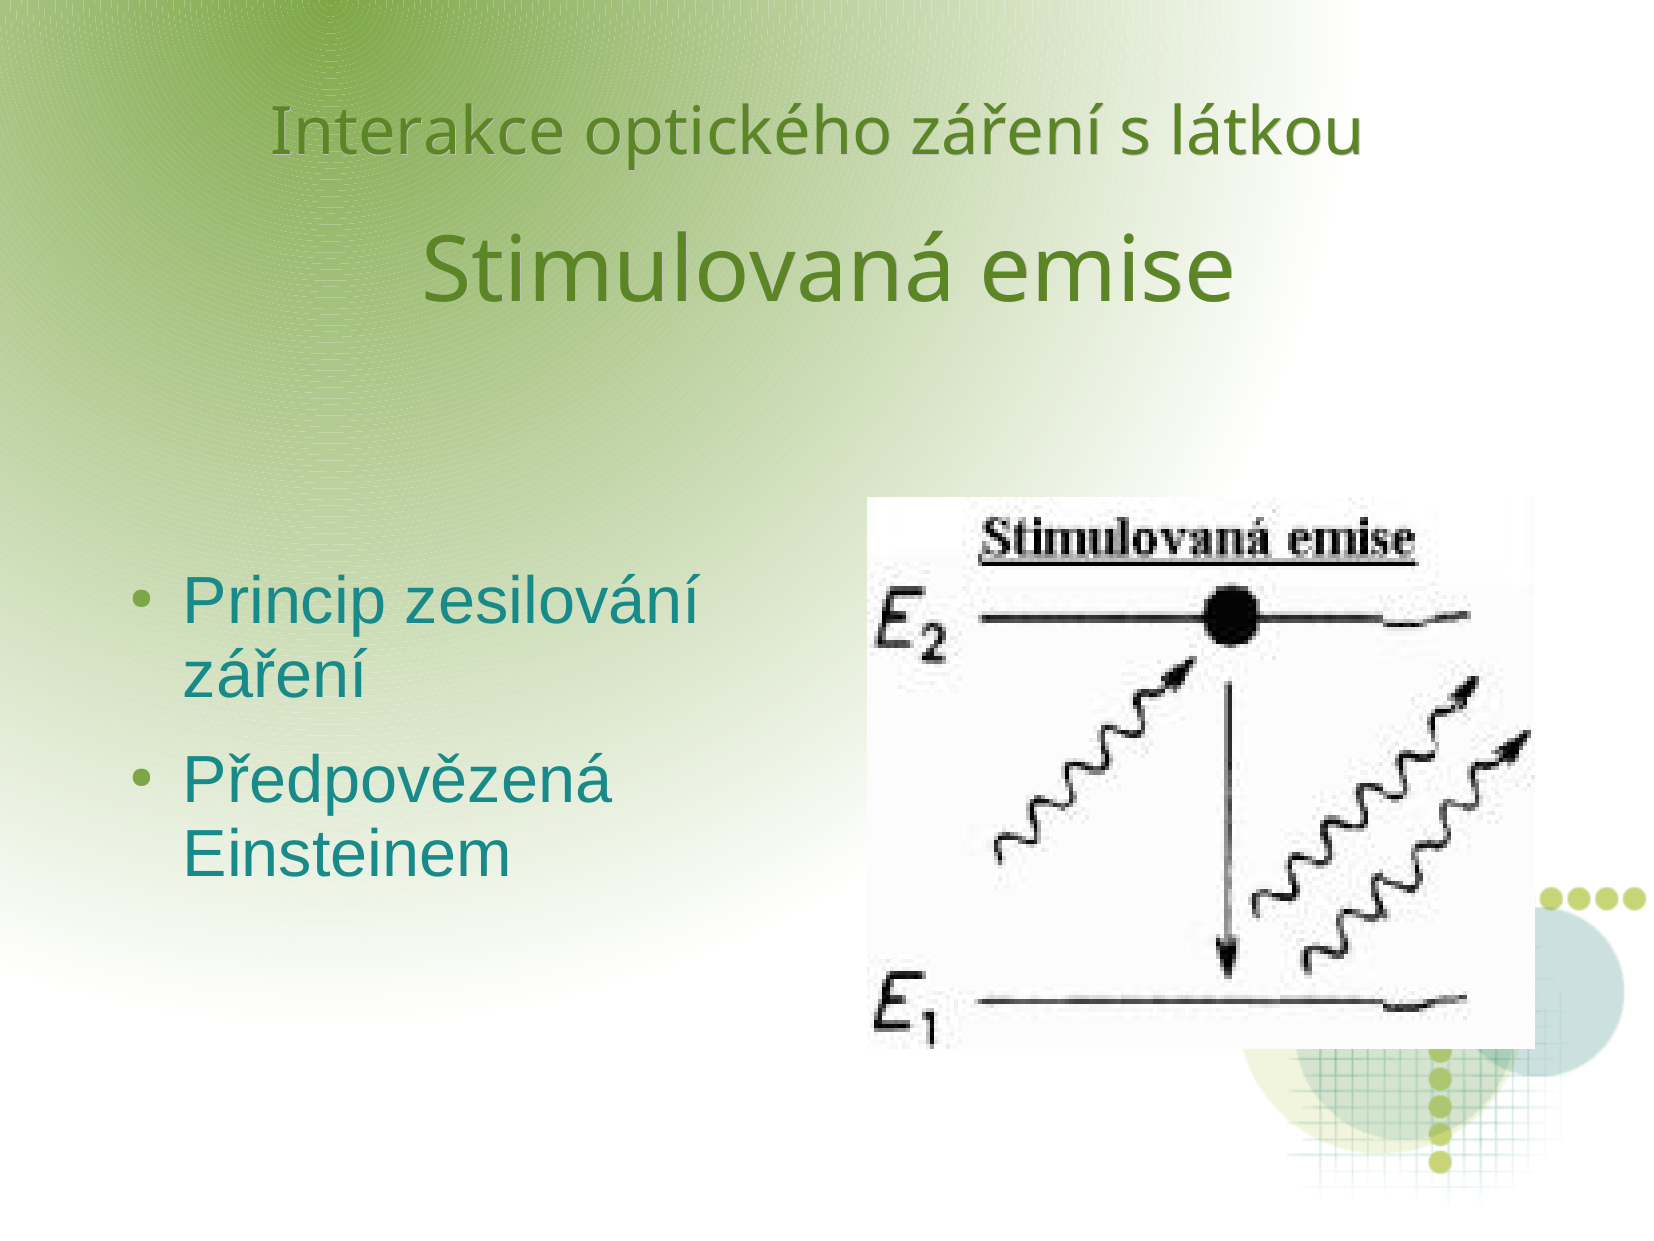

Interakce optického záření s látkou
# Stimulovaná emise
Princip zesilování záření
Předpovězená Einsteinem